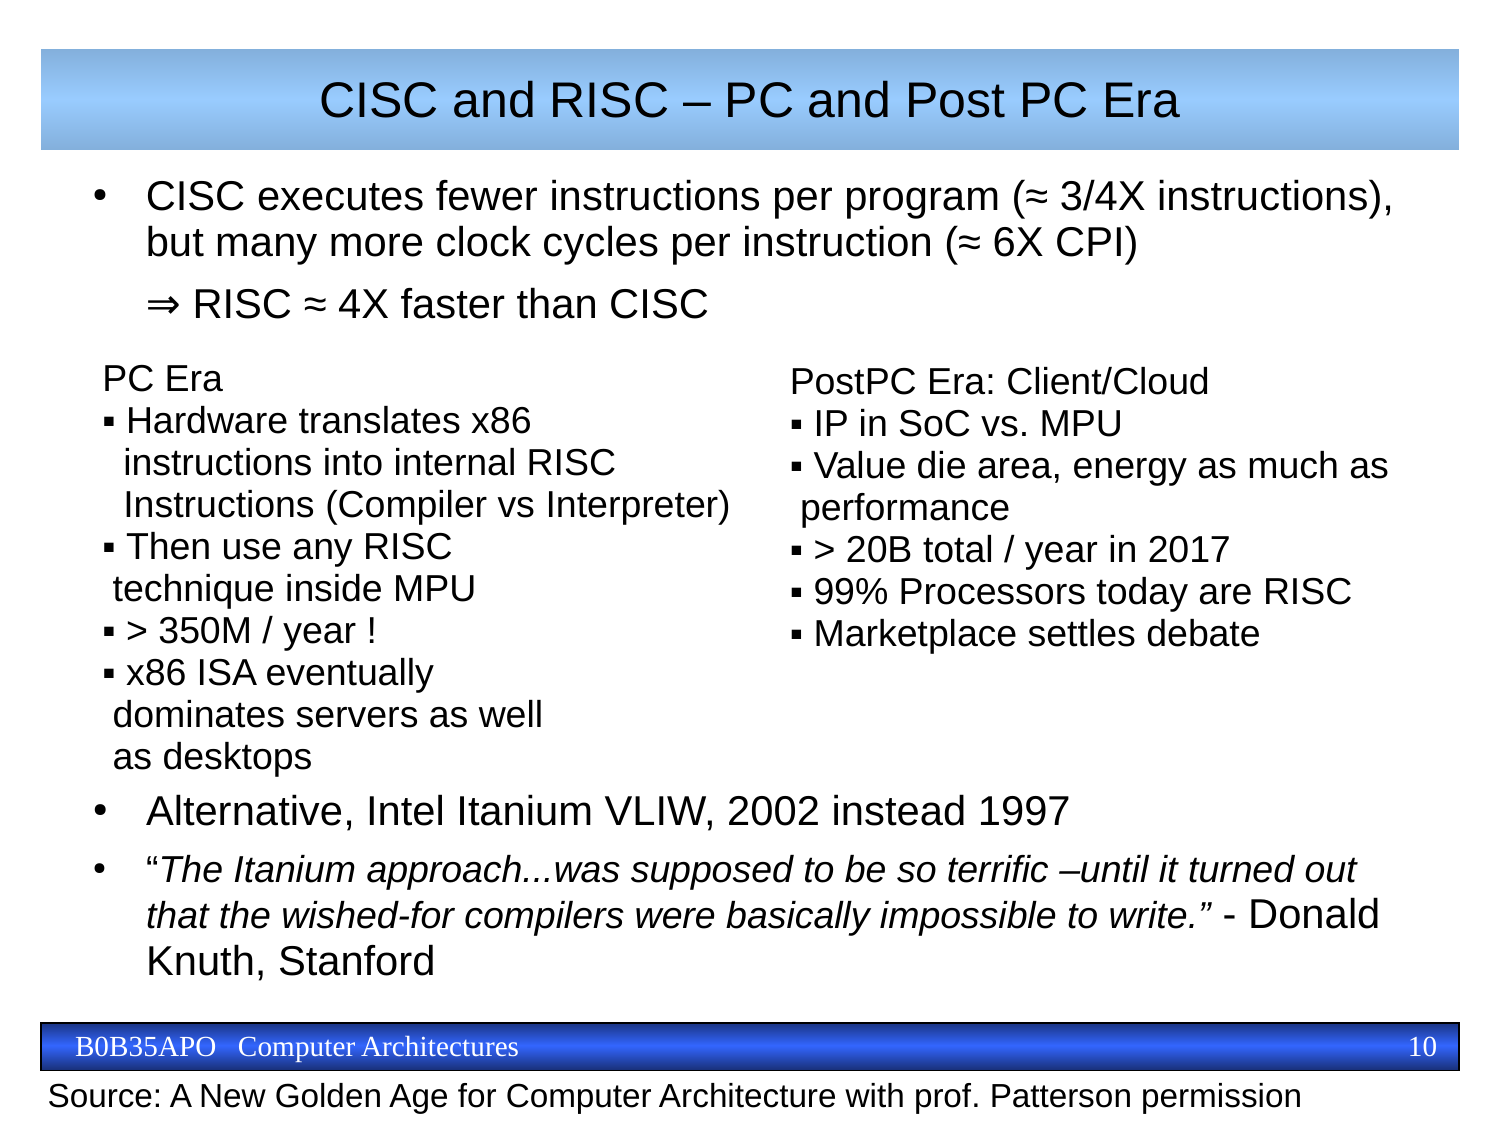

# CISC and RISC – PC and Post PC Era
CISC executes fewer instructions per program (≈ 3/4X instructions), but many more clock cycles per instruction (≈ 6X CPI)
⇒ RISC ≈ 4X faster than CISC
PC Era
▪ Hardware translates x86
 instructions into internal RISC
 Instructions (Compiler vs Interpreter)
▪ Then use any RISC
 technique inside MPU
▪ > 350M / year !
▪ x86 ISA eventually
 dominates servers as well
 as desktops
PostPC Era: Client/Cloud
▪ IP in SoC vs. MPU
▪ Value die area, energy as much as
 performance
▪ > 20B total / year in 2017
▪ 99% Processors today are RISC
▪ Marketplace settles debate
Alternative, Intel Itanium VLIW, 2002 instead 1997
“The Itanium approach...was supposed to be so terrific –until it turned out that the wished-for compilers were basically impossible to write.” - Donald Knuth, Stanford
B0B35APO Computer Architectures
10
Source: A New Golden Age for Computer Architecture with prof. Patterson permission